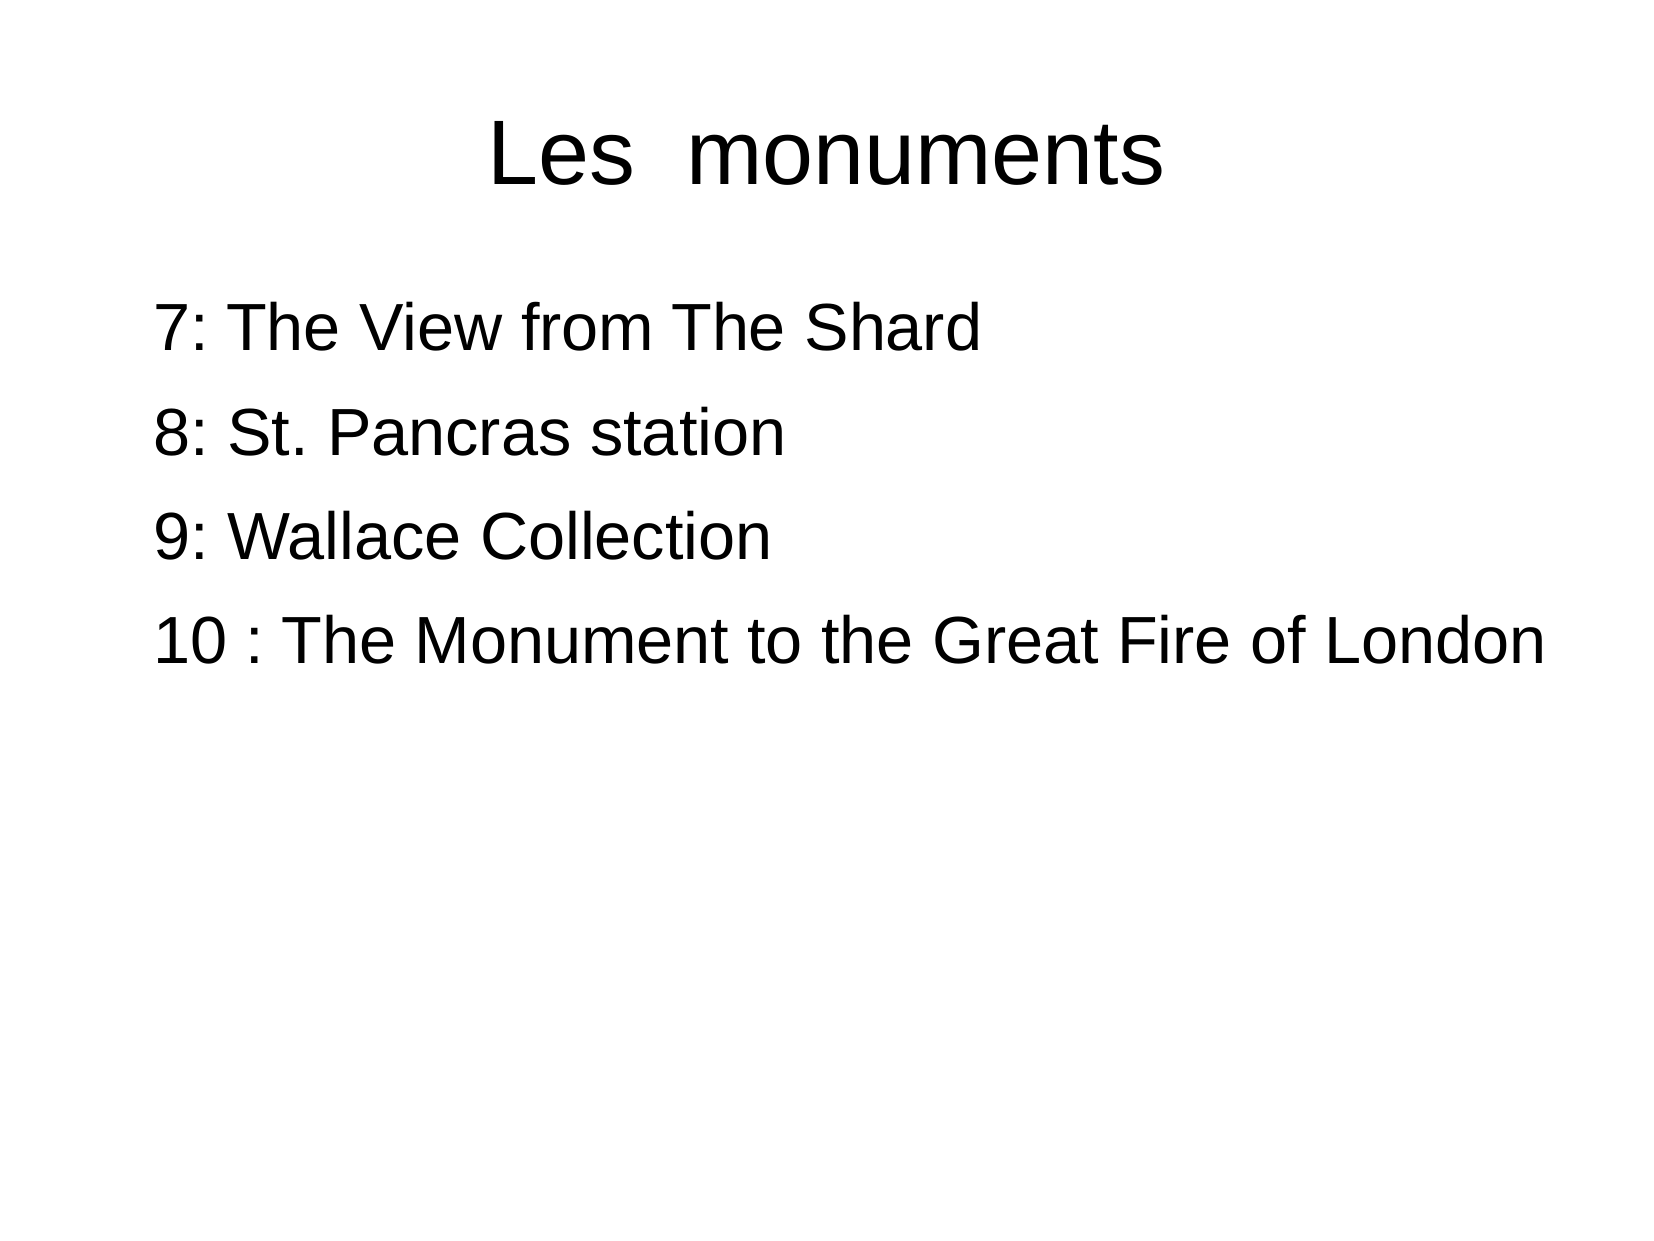

# Les monuments
7: The View from The Shard
8: St. Pancras station
9: Wallace Collection
10 : The Monument to the Great Fire of London